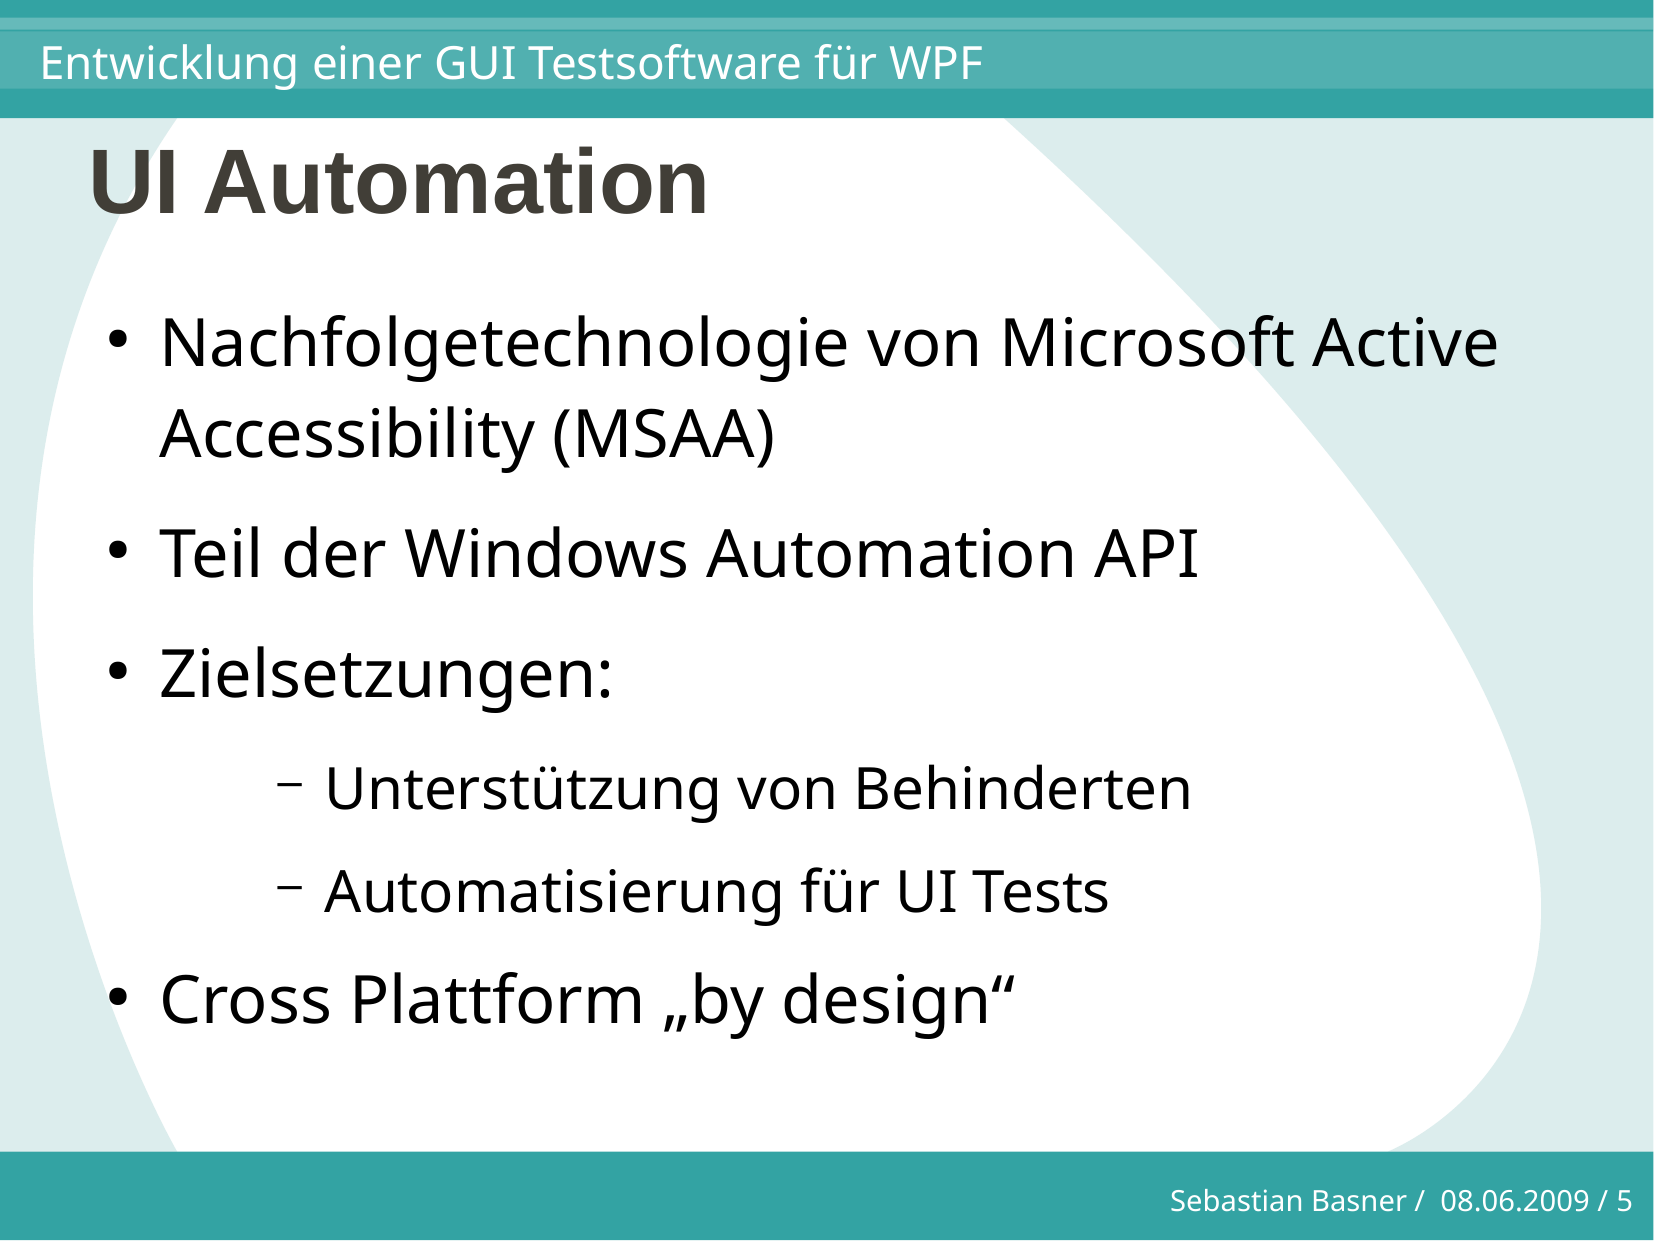

# UI Automation
Nachfolgetechnologie von Microsoft Active Accessibility (MSAA)
Teil der Windows Automation API
Zielsetzungen:
Unterstützung von Behinderten
Automatisierung für UI Tests
Cross Plattform „by design“